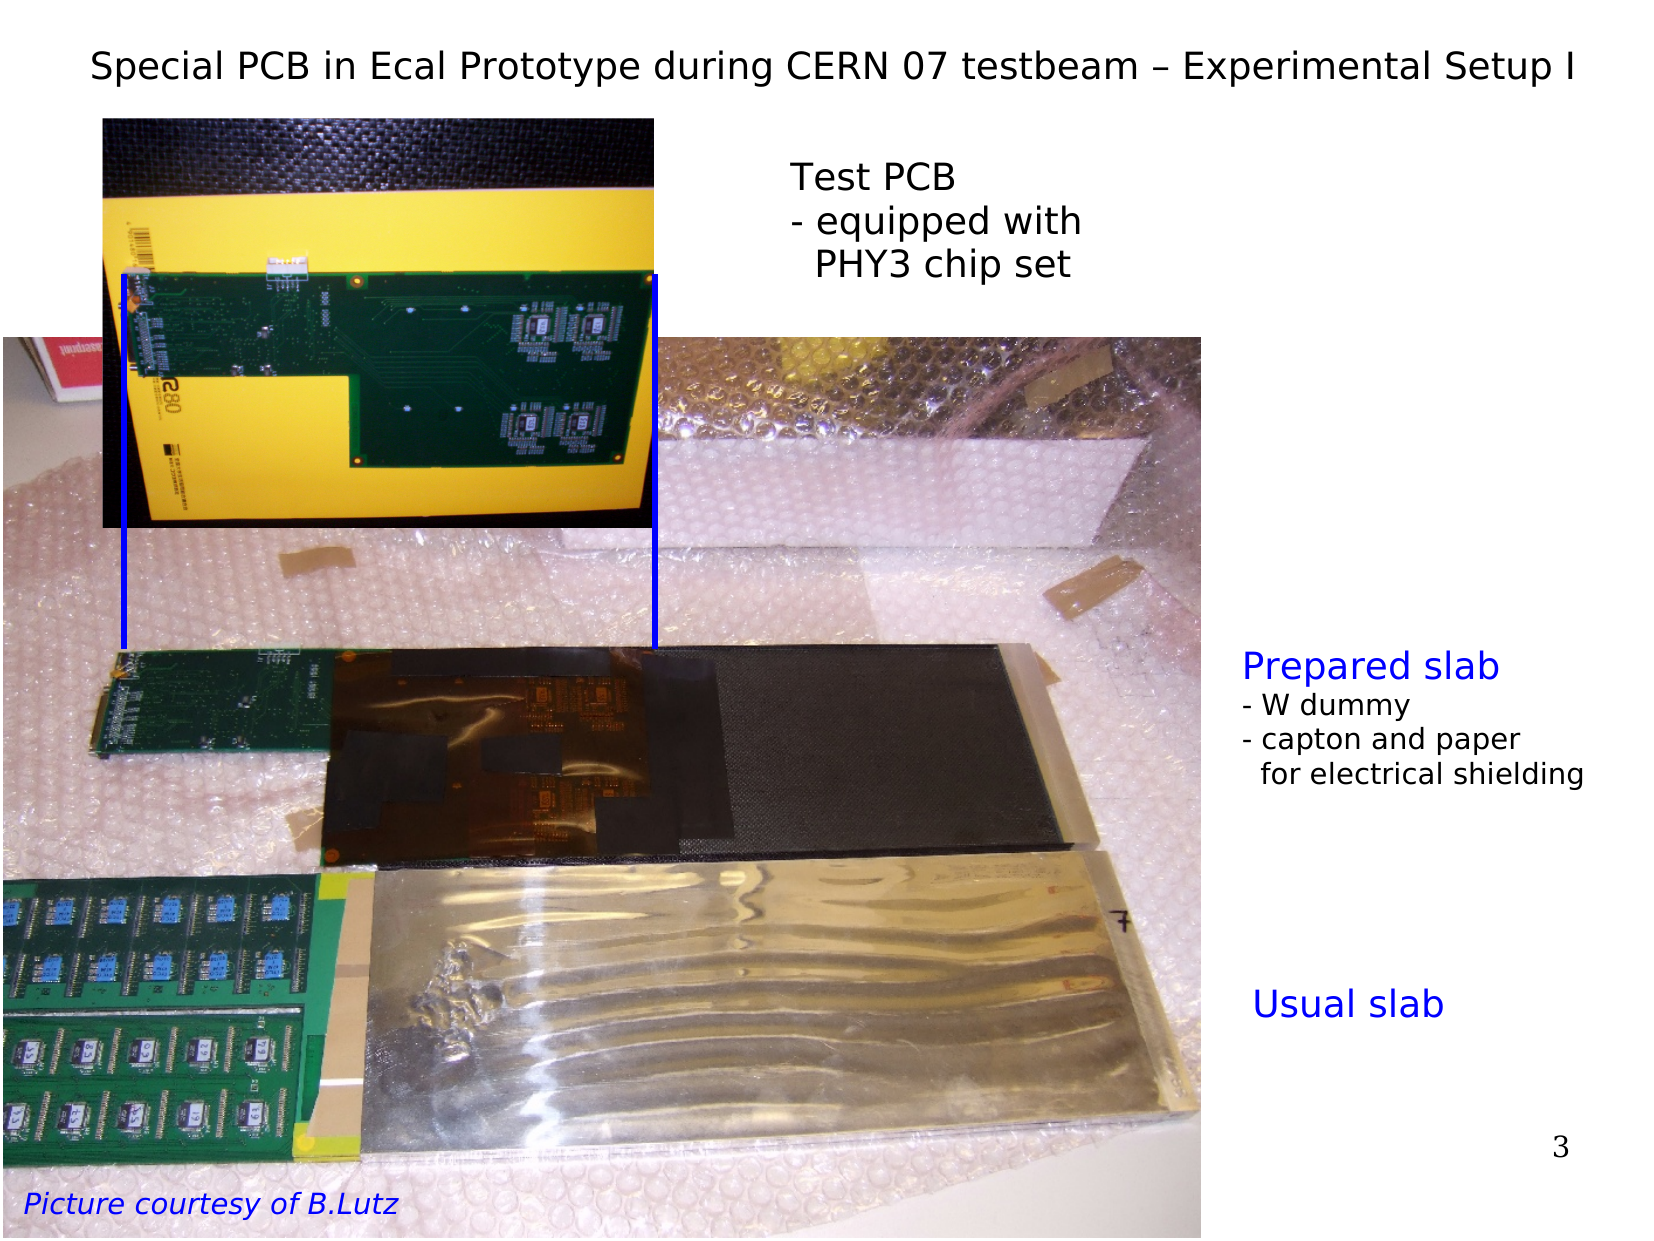

Special PCB in Ecal Prototype during CERN 07 testbeam – Experimental Setup I
Test PCB
- equipped with
 PHY3 chip set
Prepared slab
- W dummy
- capton and paper
 for electrical shielding
Usual slab
3
Picture courtesy of B.Lutz